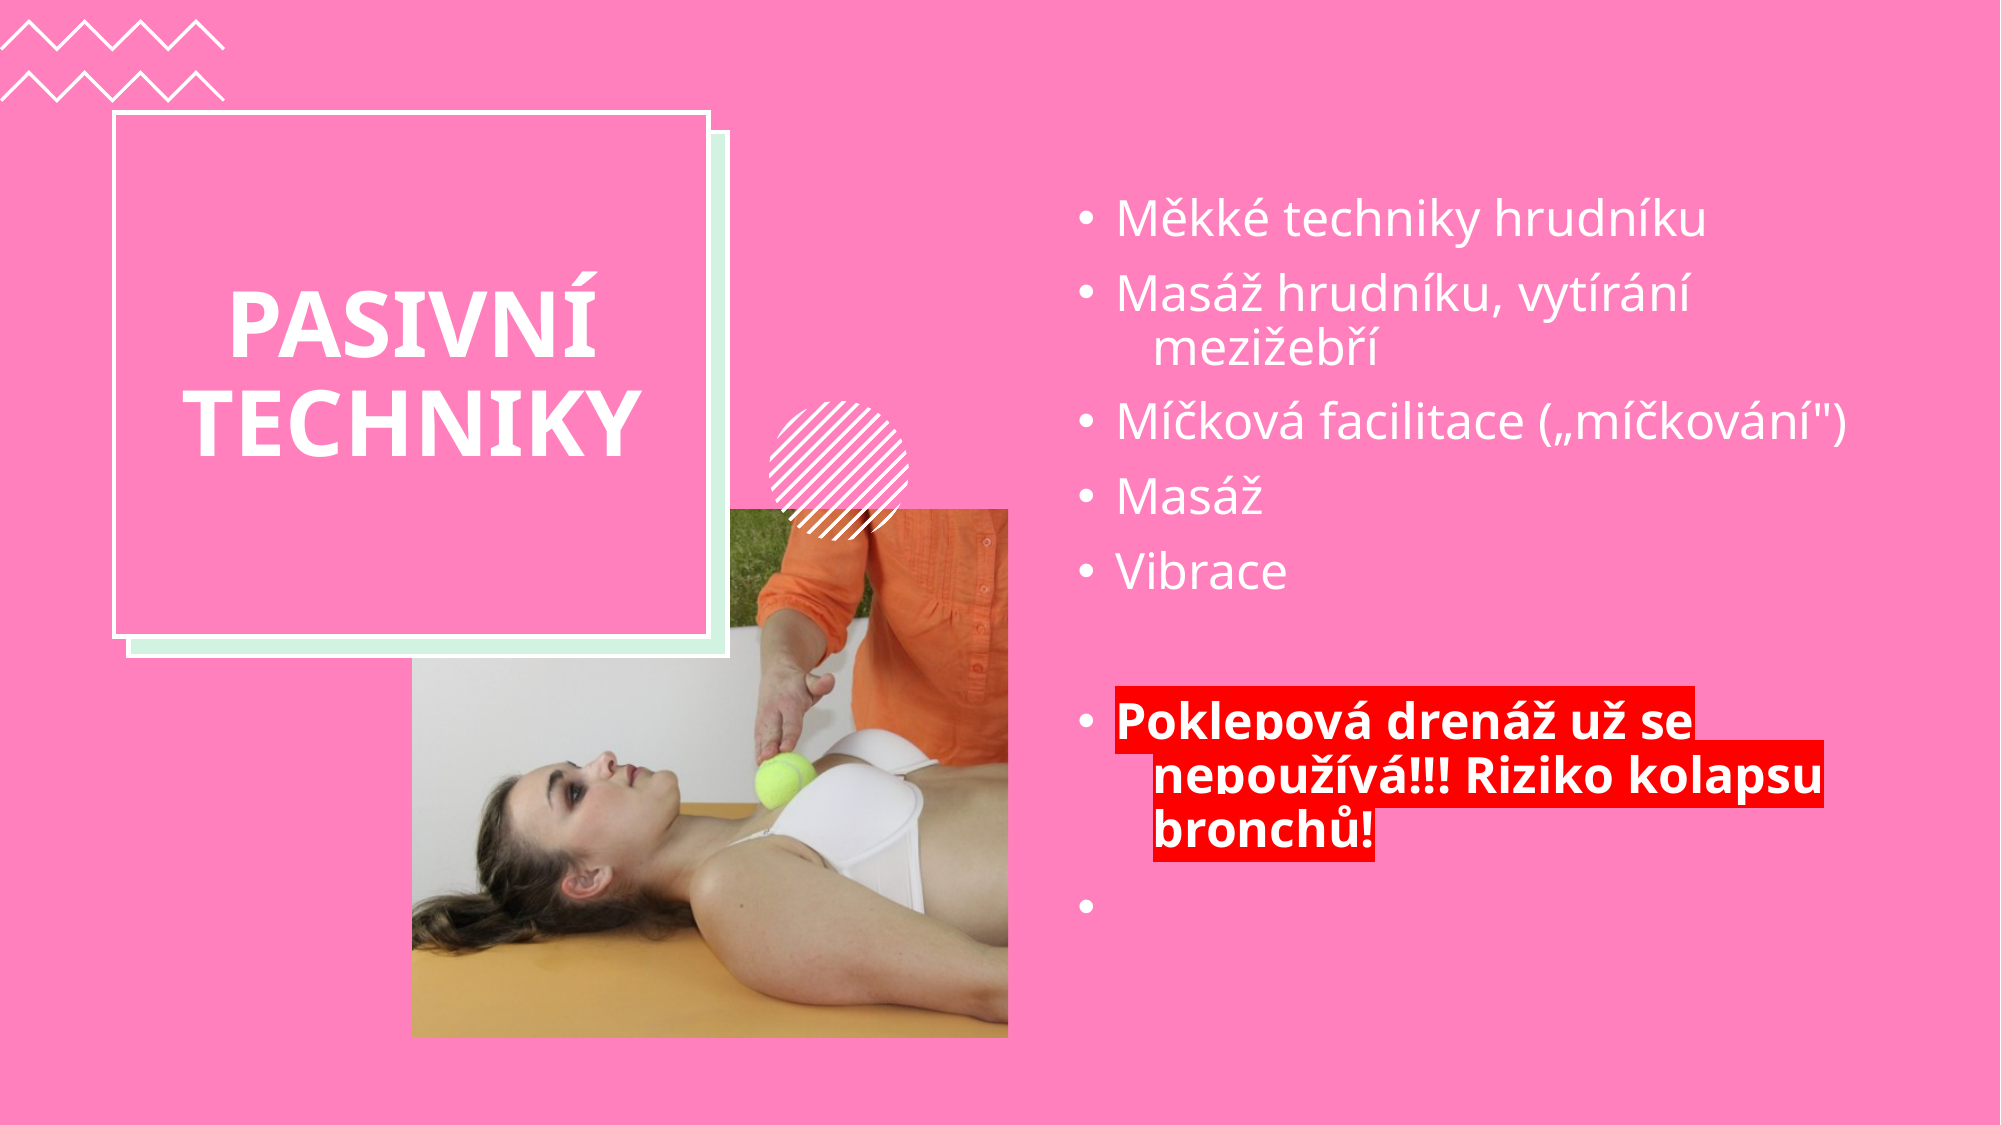

# PASIVNÍ TECHNIKY
Měkké techniky hrudníku
Masáž hrudníku, vytírání mezižebří
Míčková facilitace („míčkování")
Masáž
Vibrace
Poklepová drenáž už se nepoužívá!!! Riziko kolapsu bronchů!